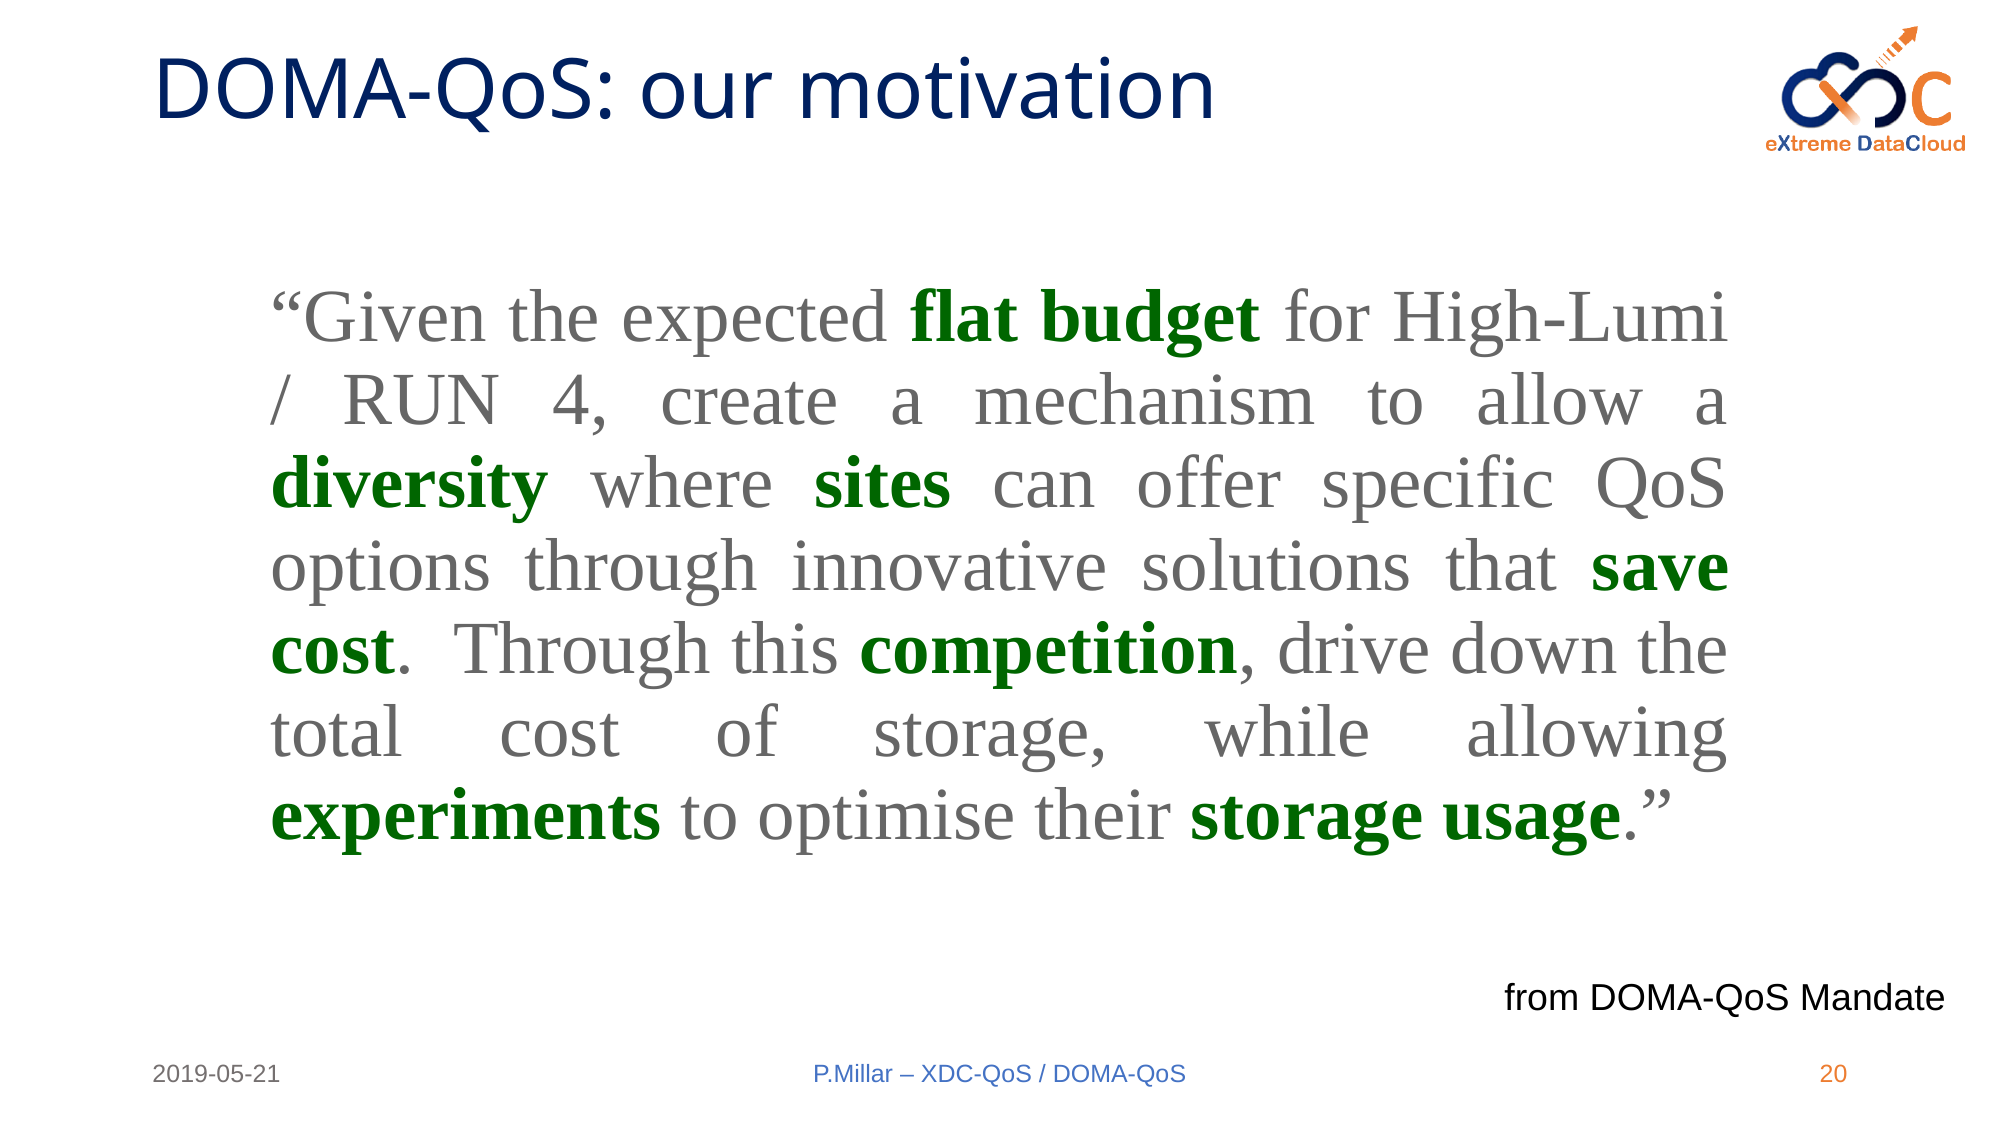

# DOMA-QoS: our motivation
“Given the expected flat budget for High-Lumi / RUN 4, create a mechanism to allow a diversity where sites can offer specific QoS options through innovative solutions that save cost. Through this competition, drive down the total cost of storage, while allowing experiments to optimise their storage usage.”
from DOMA-QoS Mandate
2019-05-21
P.Millar – XDC-QoS / DOMA-QoS